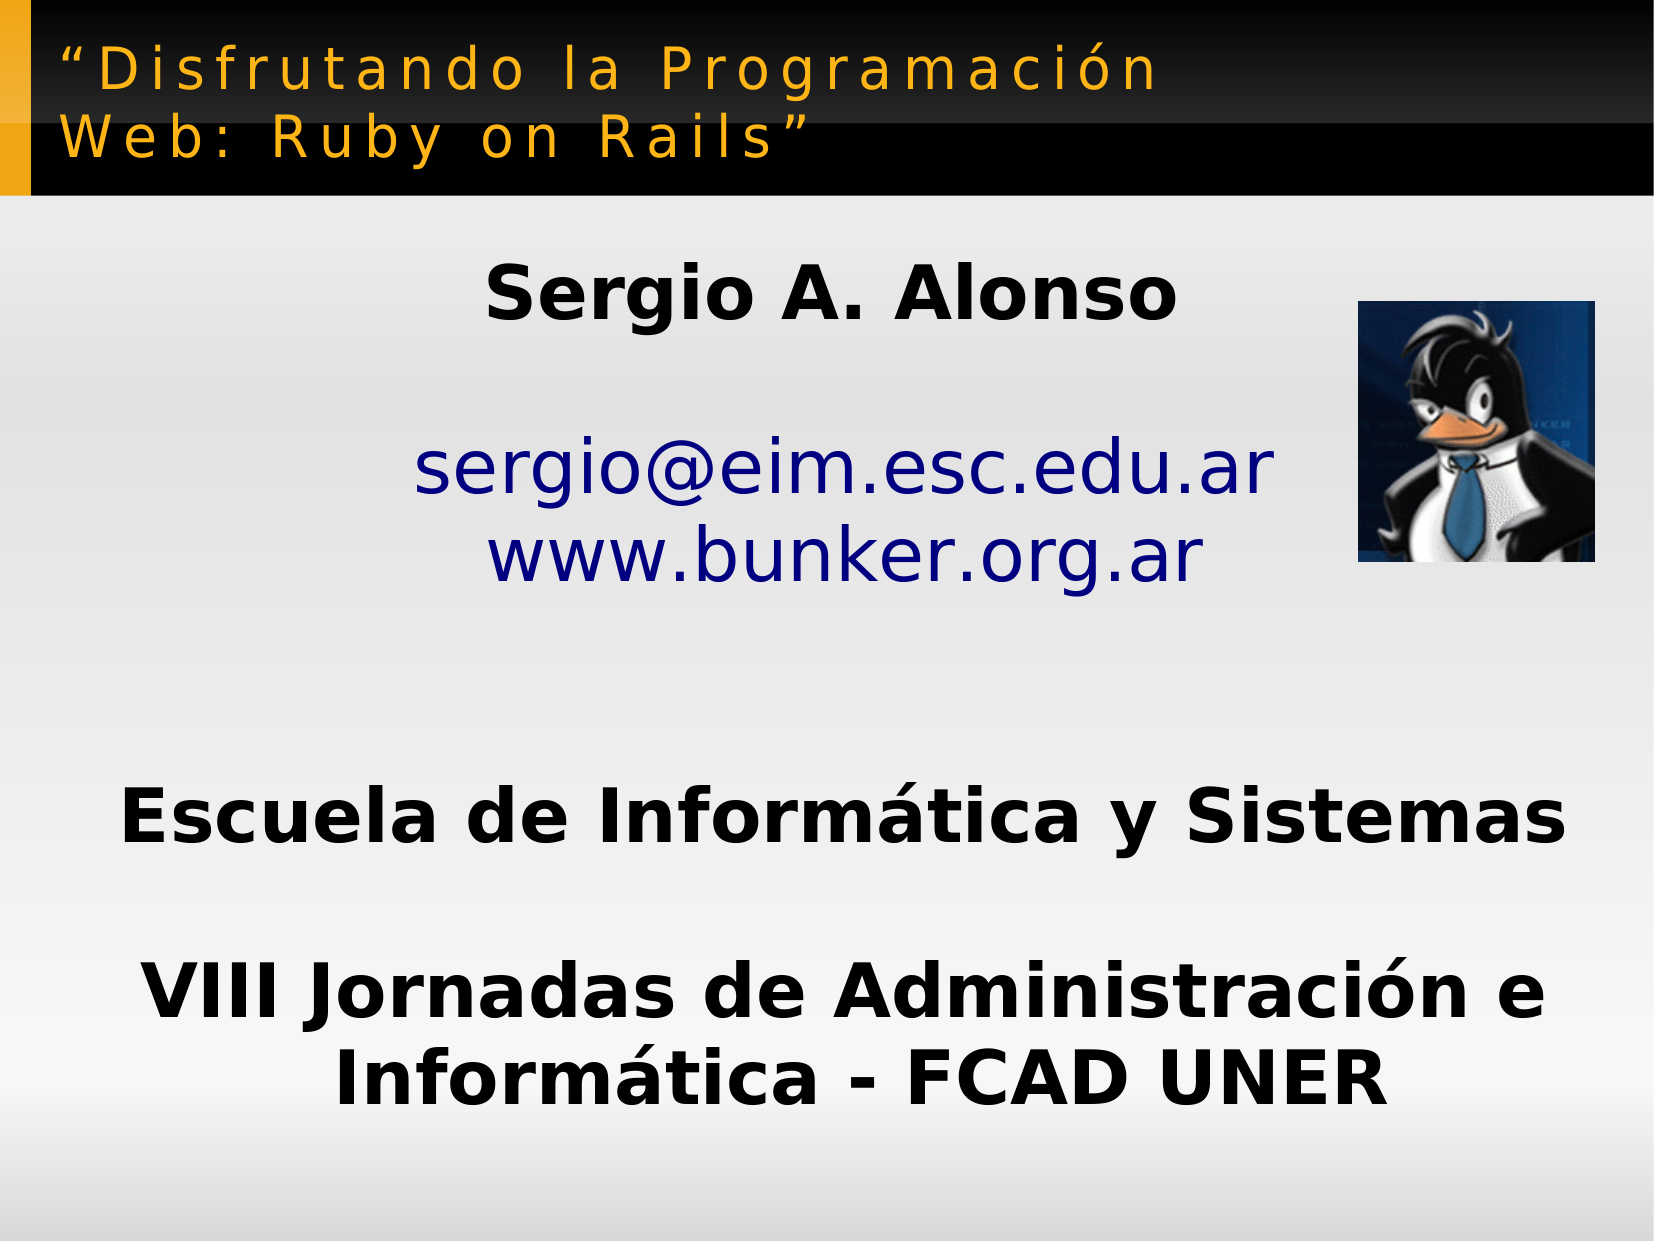

# “Disfrutando la Programación Web: Ruby on Rails”
Sergio A. Alonso
sergio@eim.esc.edu.ar
www.bunker.org.ar
Escuela de Informática y Sistemas
VIII Jornadas de Administración e Informática - FCAD UNER